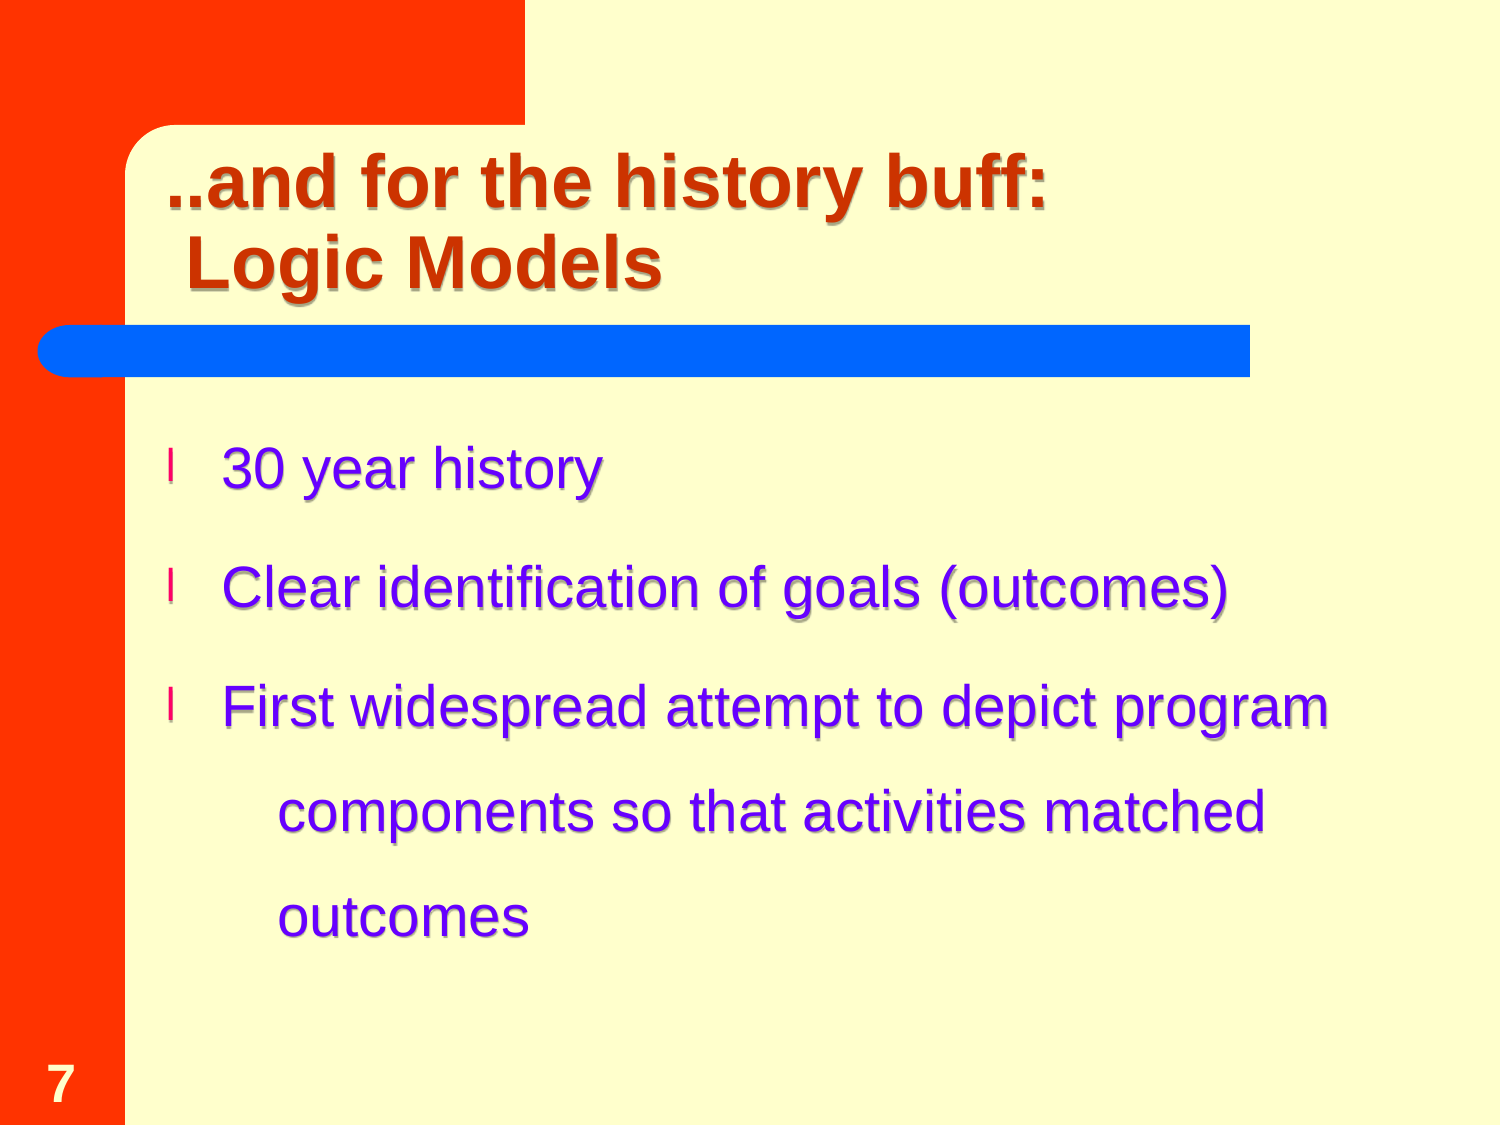

# ..and for the history buff: Logic Models
30 year history
Clear identification of goals (outcomes)
First widespread attempt to depict program components so that activities matched outcomes